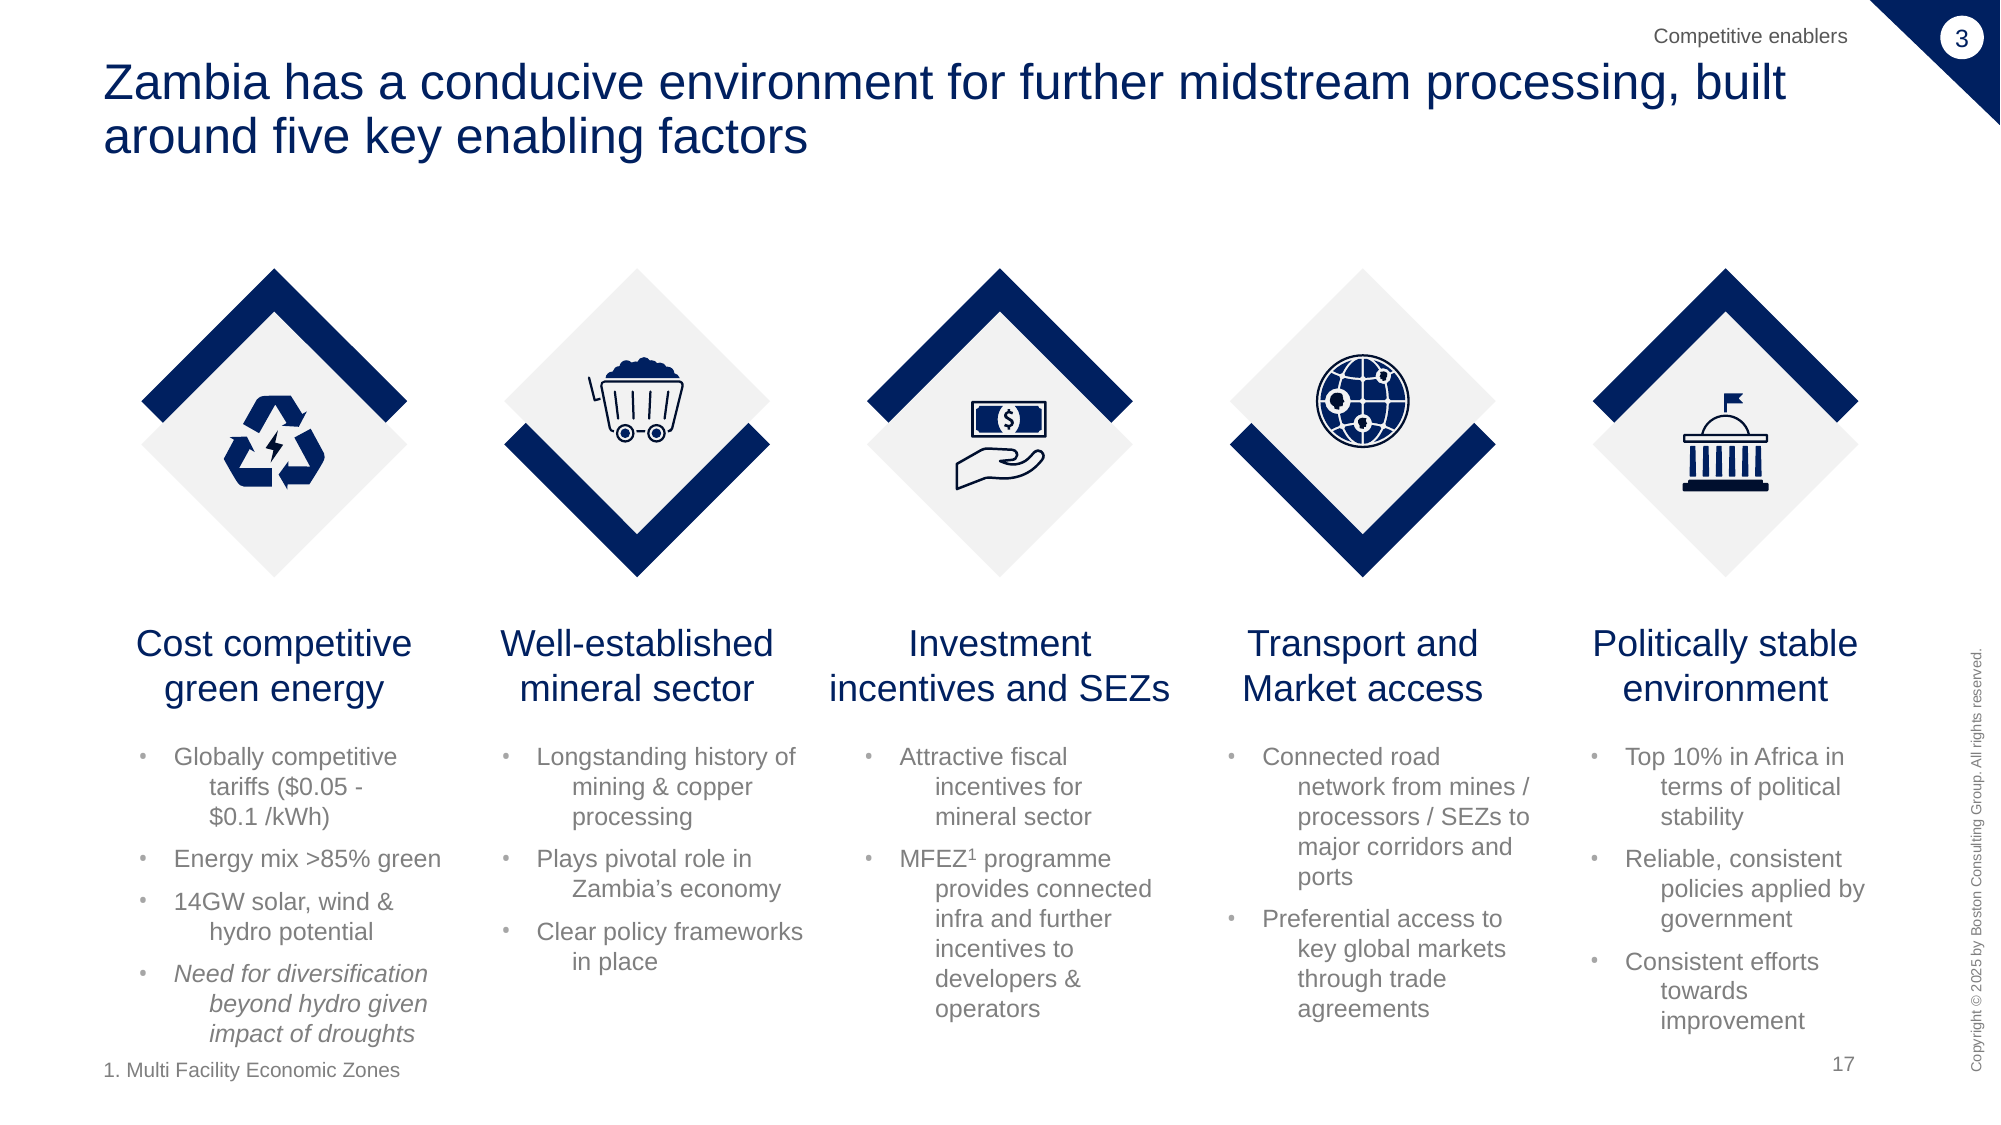

Competitive enablers
3
# Zambia has a conducive environment for further midstream processing, built around five key enabling factors
Cost competitive
green energy
Well-established mineral sector
Investment incentives and SEZs
Transport and Market access
Politically stable environment
Globally competitive tariffs ($0.05 - $0.1 /kWh)
Energy mix >85% green
14GW solar, wind & hydro potential
Need for diversification beyond hydro given impact of droughts
Longstanding history of mining & copper processing
Plays pivotal role in Zambia’s economy
Clear policy frameworks in place
Attractive fiscal incentives for mineral sector
MFEZ1 programme provides connected infra and further incentives to developers & operators
Connected road network from mines / processors / SEZs to major corridors and ports
Preferential access to key global markets through trade agreements
Top 10% in Africa in terms of political stability
Reliable, consistent policies applied by government
Consistent efforts towards improvement
1. Multi Facility Economic Zones